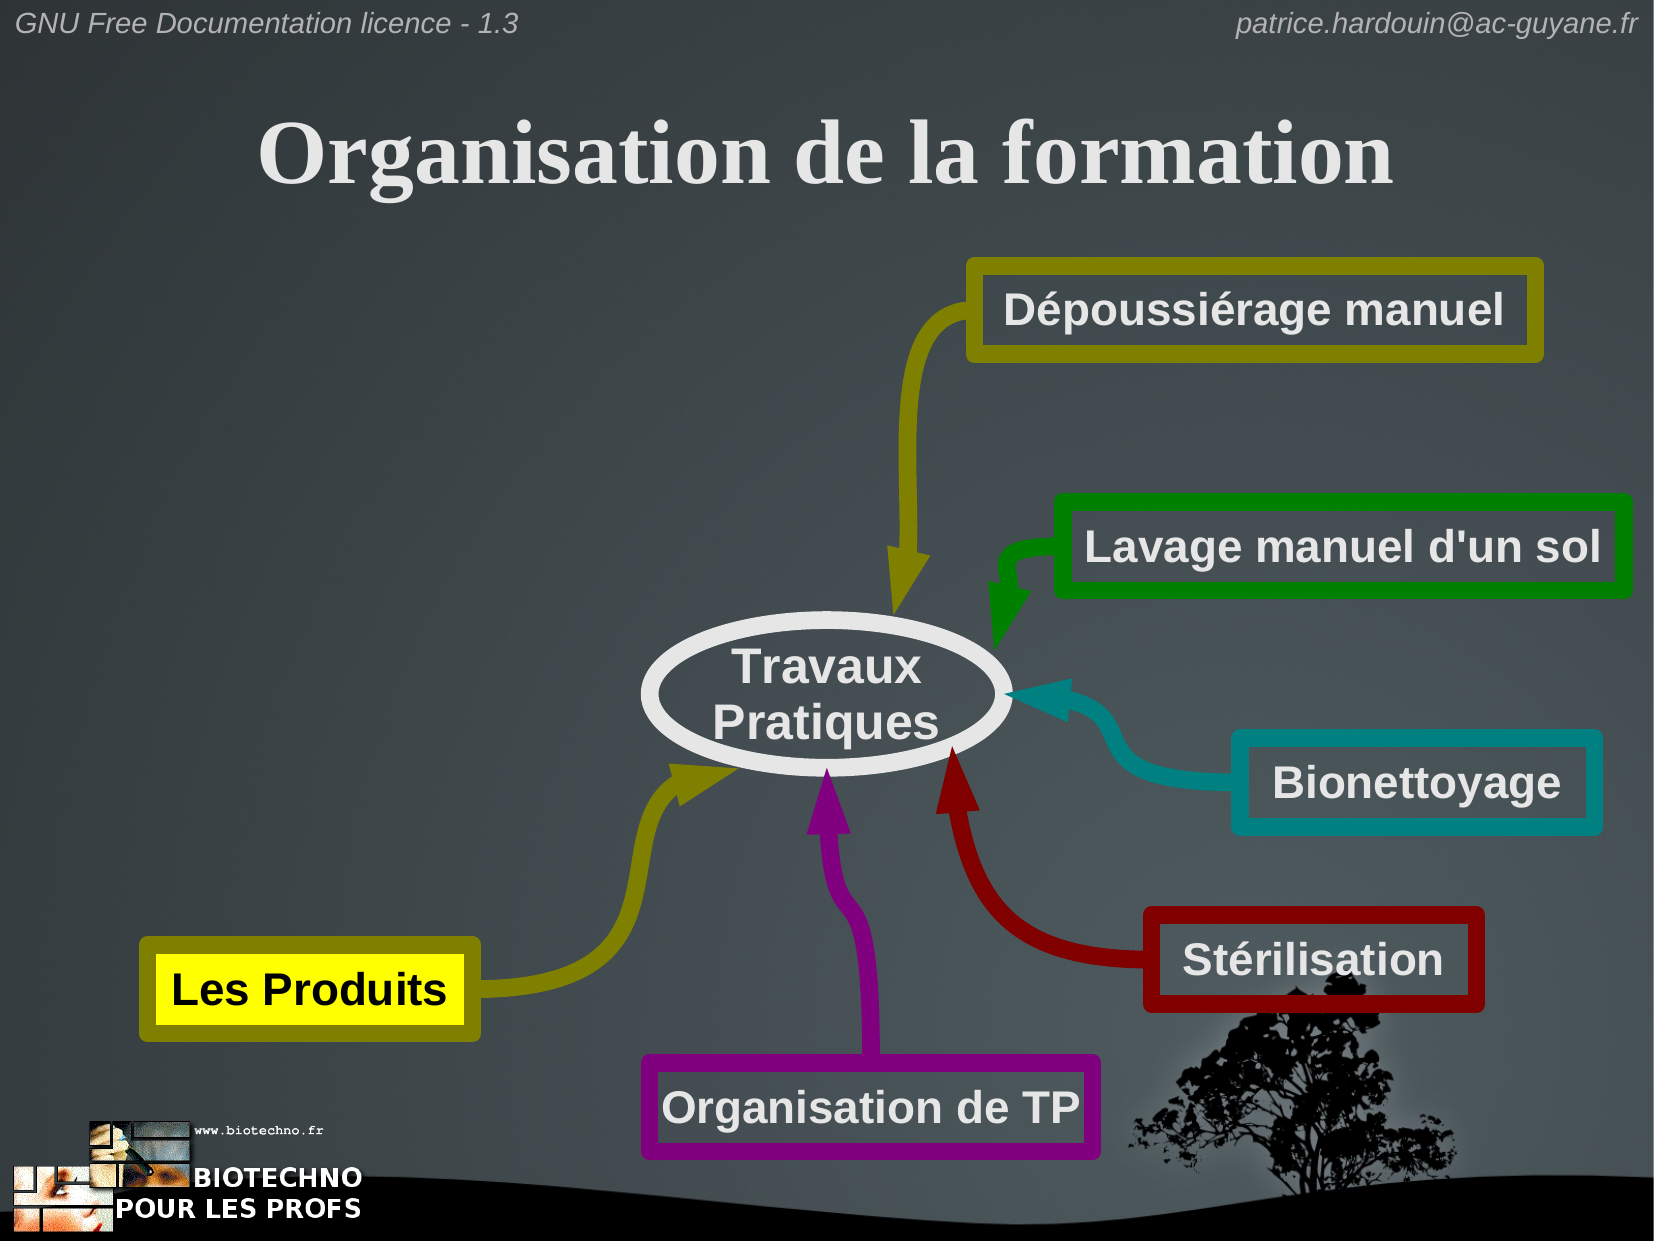

# Organisation de la formation
Dépoussiérage manuel
Lavage manuel d'un sol
Travaux
Pratiques
Bionettoyage
Stérilisation
Les Produits
Organisation de TP